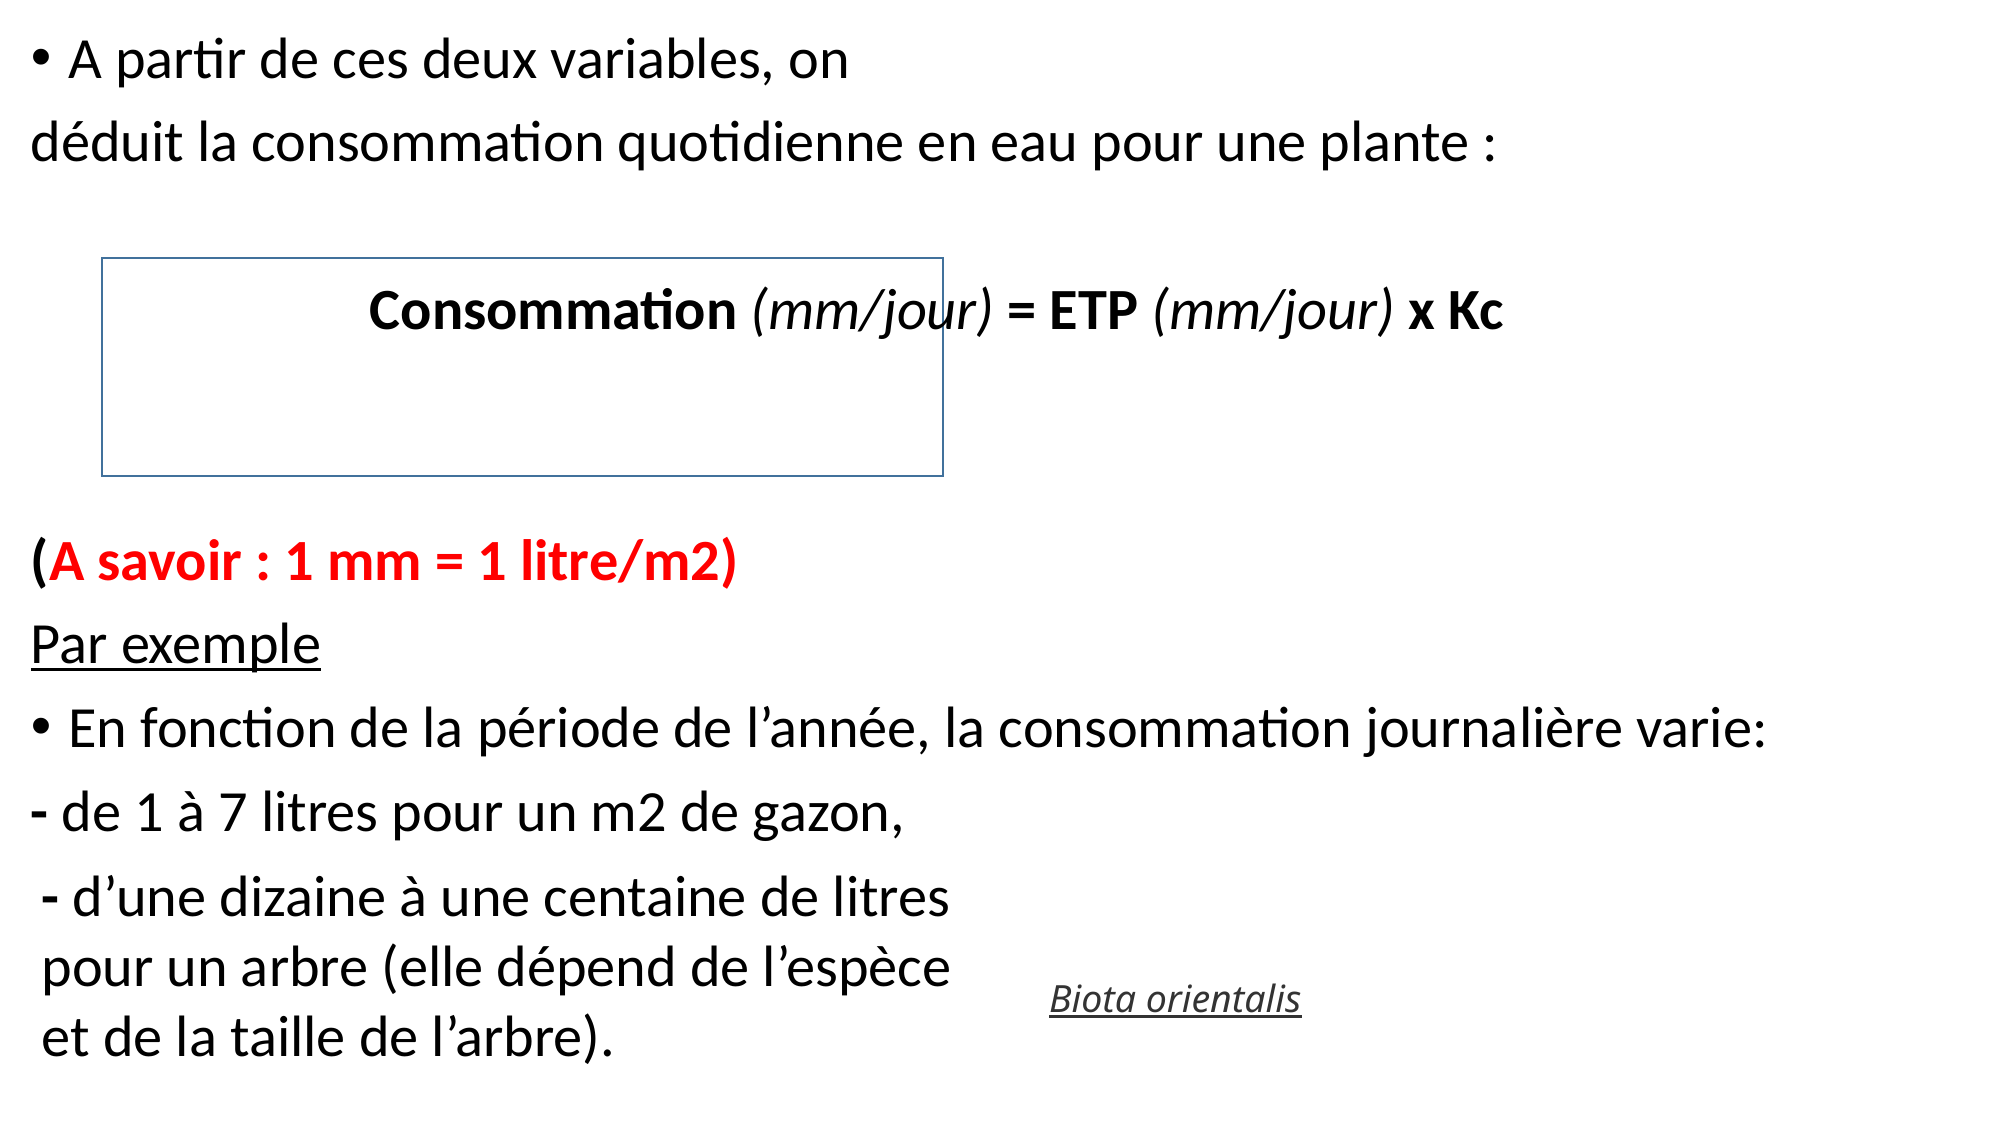

# A partir de ces deux variables, on
déduit la consommation quotidienne en eau pour une plante :
Consommation (mm/jour) = ETP (mm/jour) x Kc
(A savoir : 1 mm = 1 litre/m2)
Par exemple
En fonction de la période de l’année, la consommation journalière varie:
- de 1 à 7 litres pour un m2 de gazon,
- d’une dizaine à une centaine de litres pour un arbre (elle dépend de l’espèce et de la taille de l’arbre).
Biota orientalis